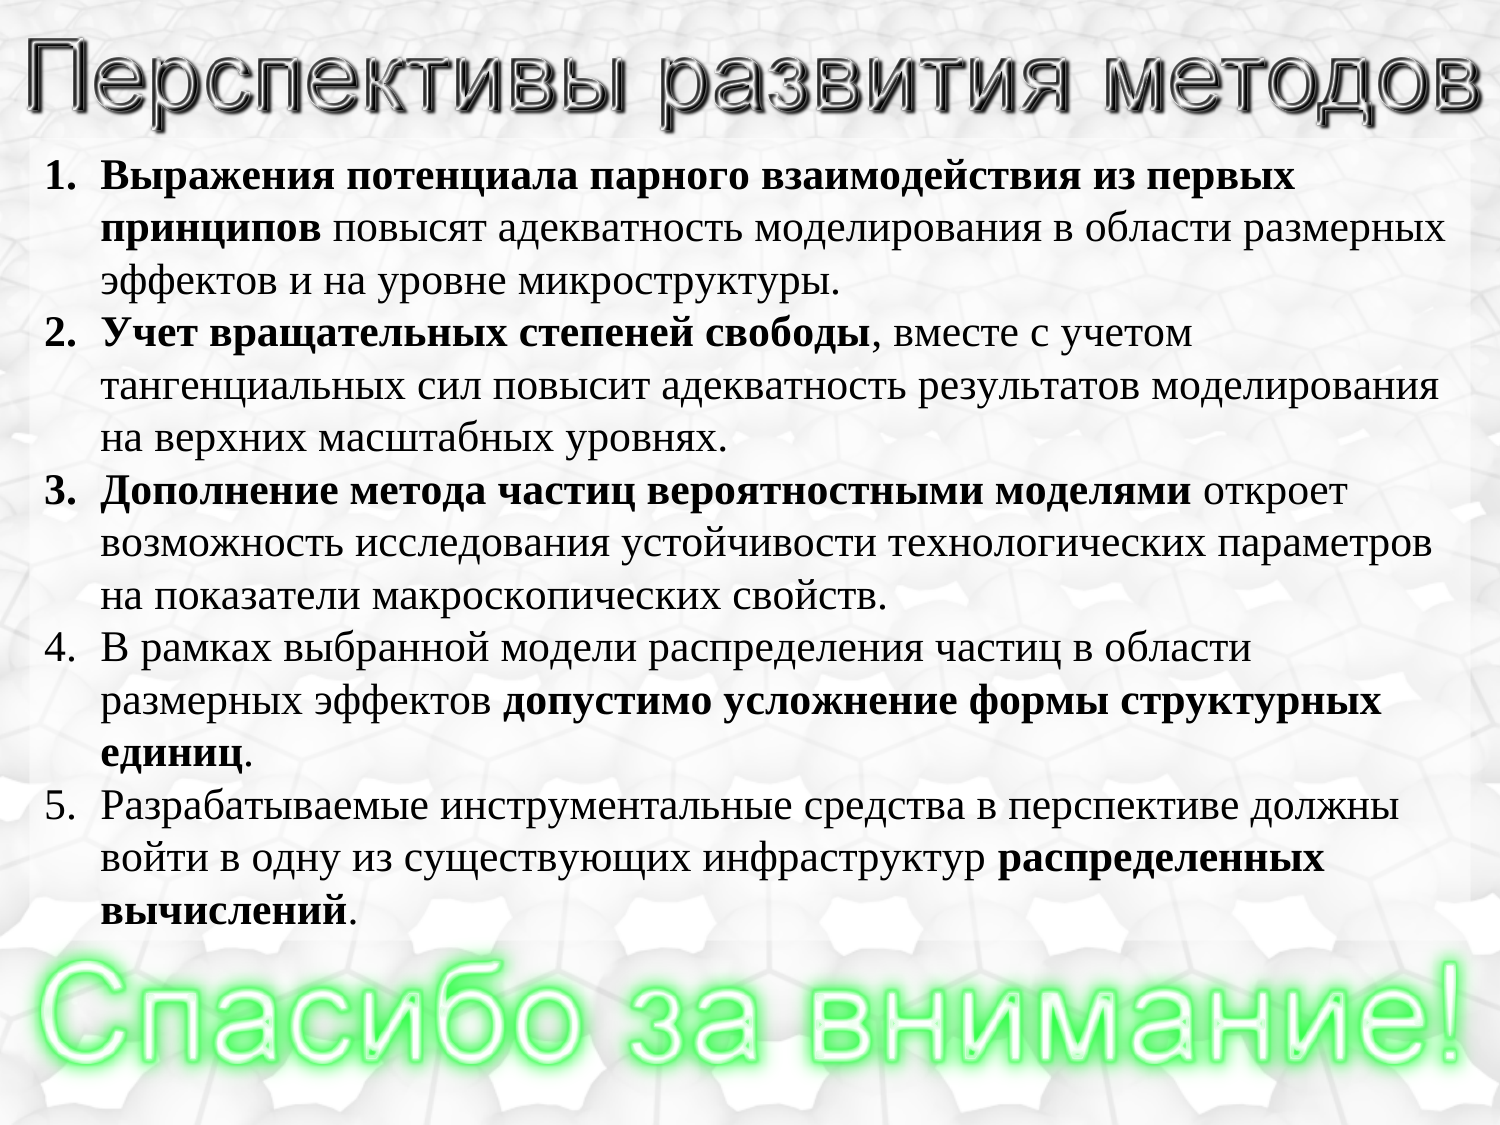

Выражения потенциала парного взаимодействия из первых принципов повысят адекватность моделирования в области размерных эффектов и на уровне микроструктуры.
Учет вращательных степеней свободы, вместе с учетом тангенциальных сил повысит адекватность результатов моделирования на верхних масштабных уровнях.
Дополнение метода частиц вероятностными моделями откроет возможность исследования устойчивости технологических параметров на показатели макроскопических свойств.
В рамках выбранной модели распределения частиц в области размерных эффектов допустимо усложнение формы структурных единиц.
Разрабатываемые инструментальные средства в перспективе должны войти в одну из существующих инфраструктур распределенных вычислений.